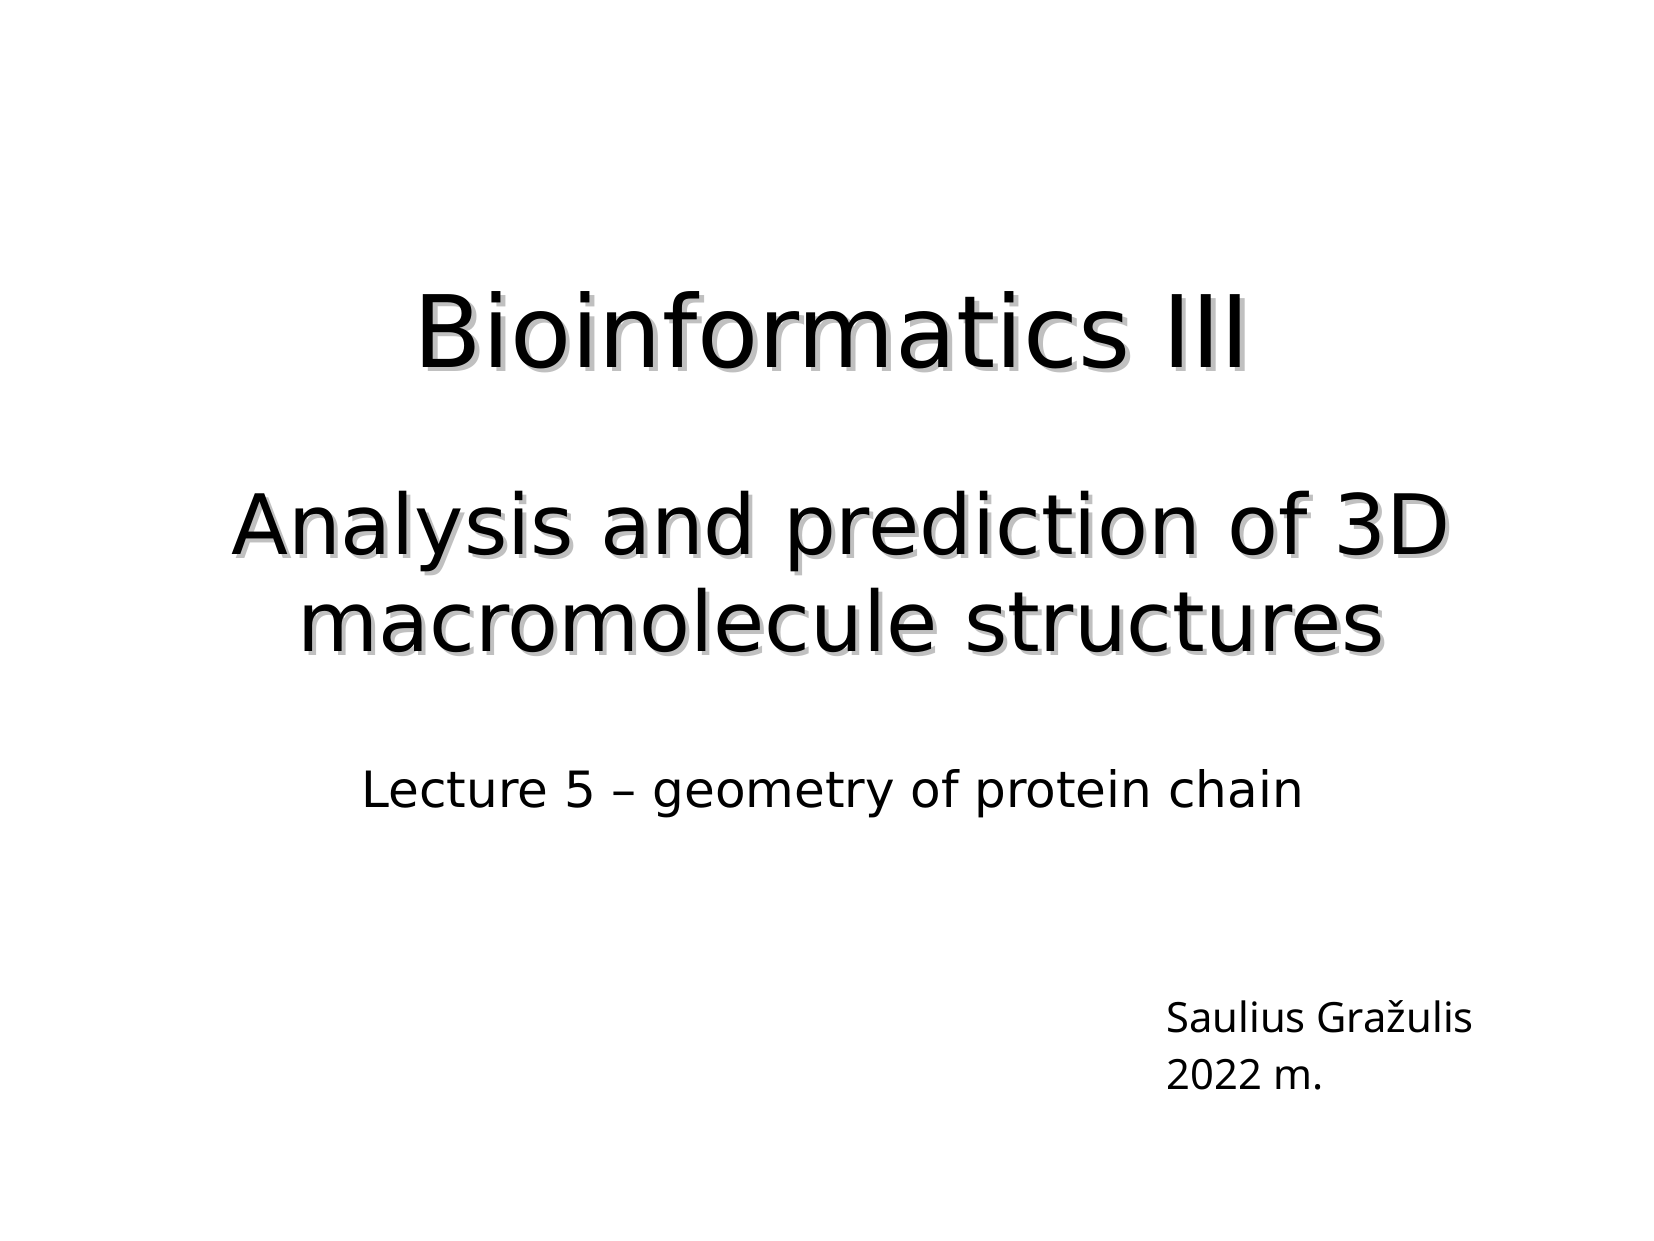

# Bioinformatics III
Analysis and prediction of 3D macromolecule structures
Lecture 5 – geometry of protein chain
Saulius Gražulis
2022 m.